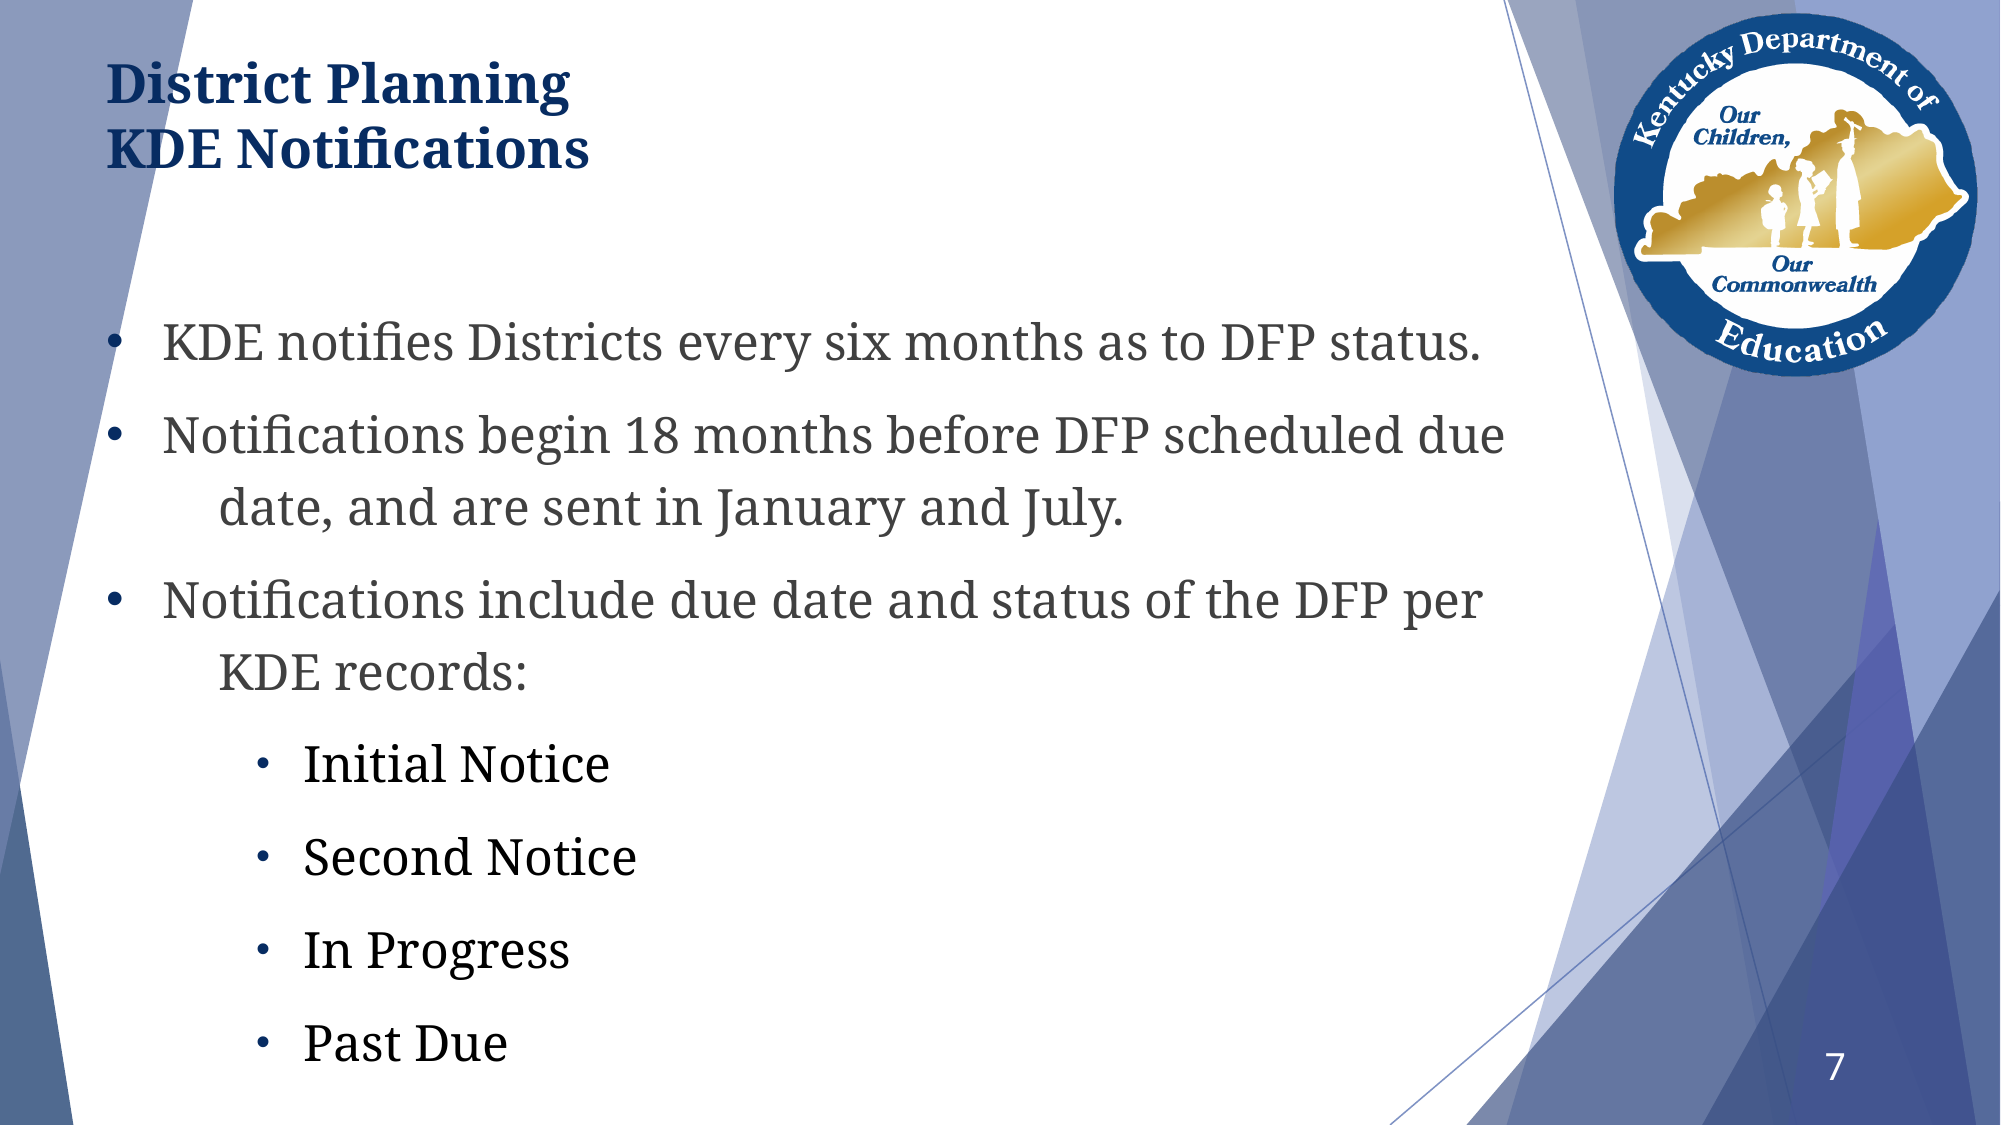

# District Planning KDE Notifications
KDE notifies Districts every six months as to DFP status.
Notifications begin 18 months before DFP scheduled due date, and are sent in January and July.
Notifications include due date and status of the DFP per KDE records:
Initial Notice
Second Notice
In Progress
Past Due